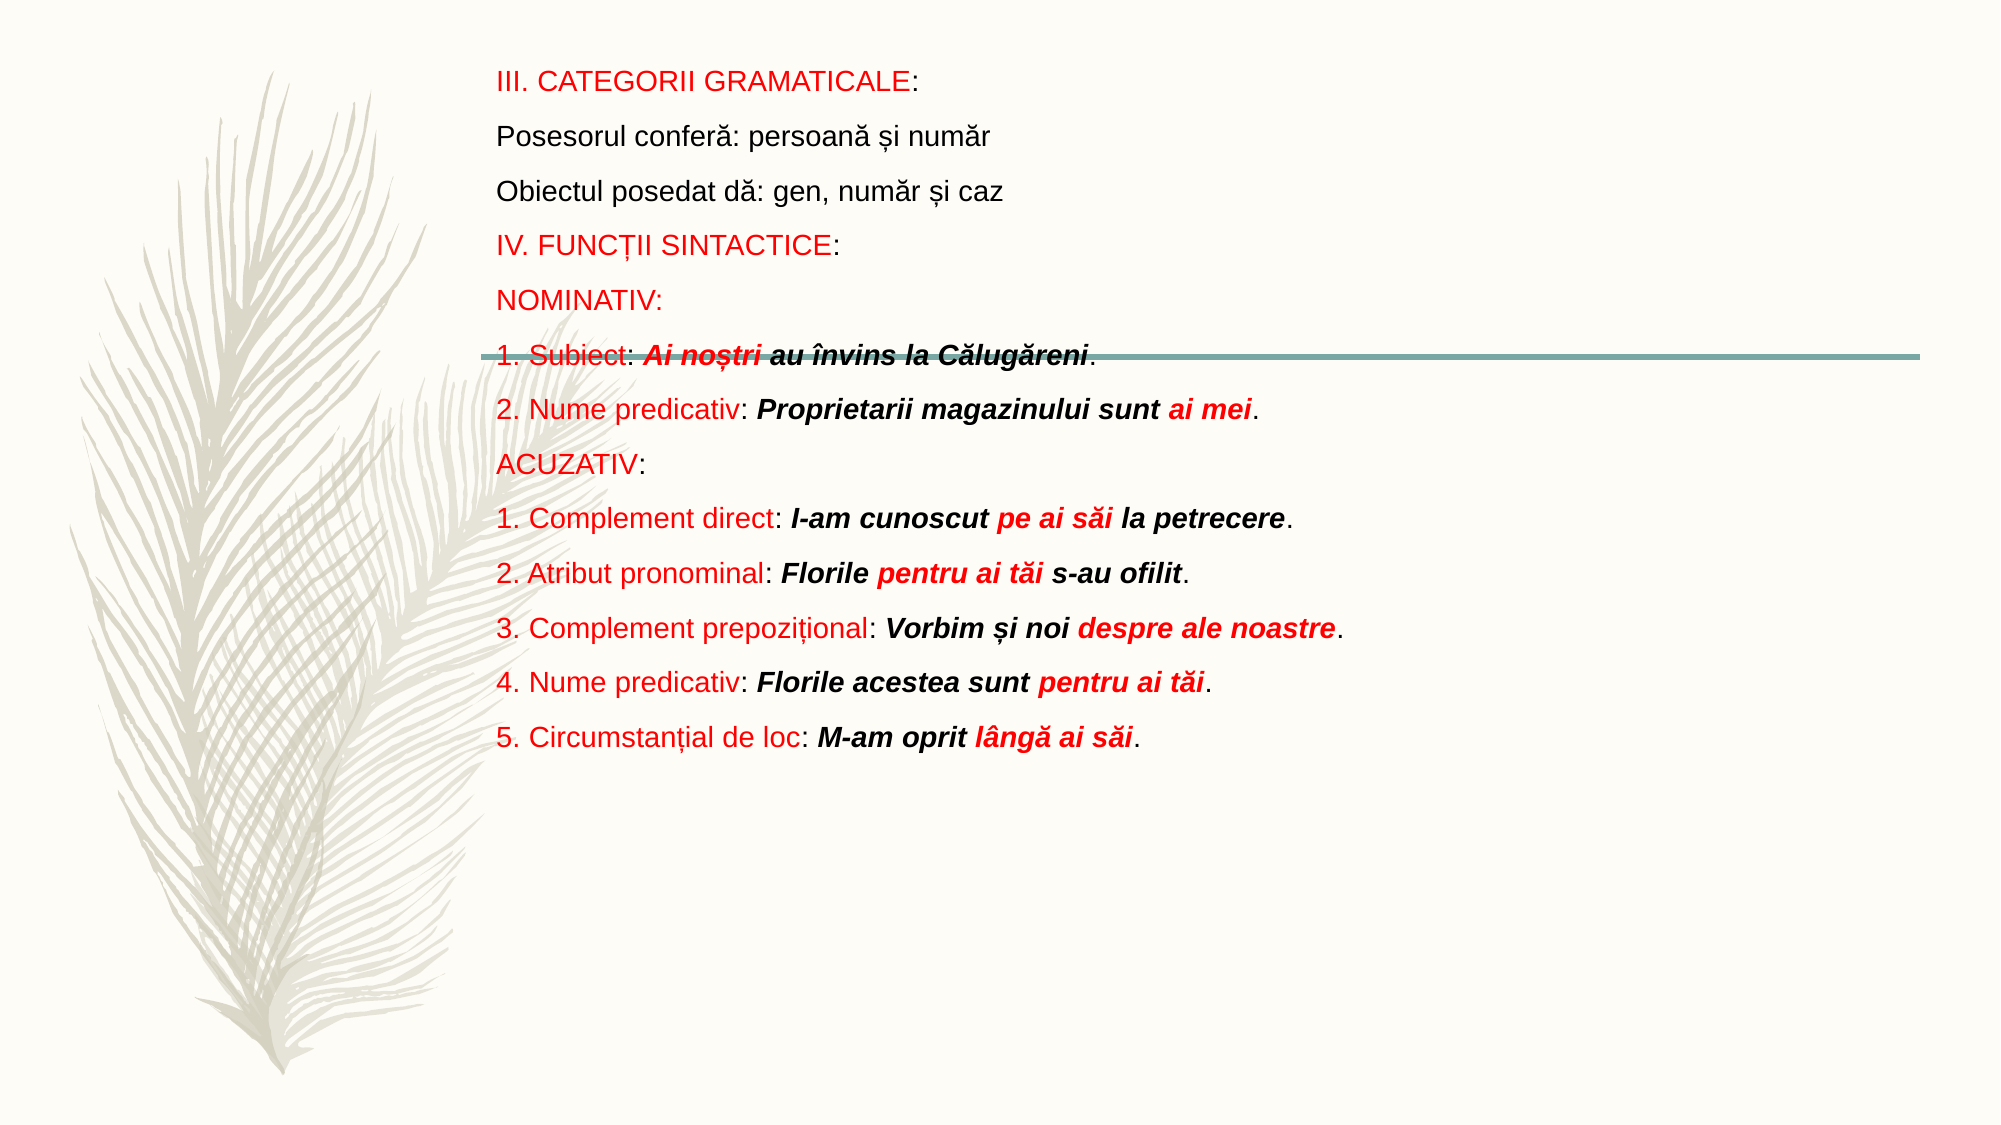

# III. CATEGORII GRAMATICALE:
Posesorul conferă: persoană și număr
Obiectul posedat dă: gen, număr și caz
IV. FUNCȚII SINTACTICE:
NOMINATIV:
1. Subiect: Ai noștri au învins la Călugăreni.
2. Nume predicativ: Proprietarii magazinului sunt ai mei.
ACUZATIV:
1. Complement direct: I-am cunoscut pe ai săi la petrecere.
2. Atribut pronominal: Florile pentru ai tăi s-au ofilit.
3. Complement prepozițional: Vorbim și noi despre ale noastre.
4. Nume predicativ: Florile acestea sunt pentru ai tăi.
5. Circumstanțial de loc: M-am oprit lângă ai săi.